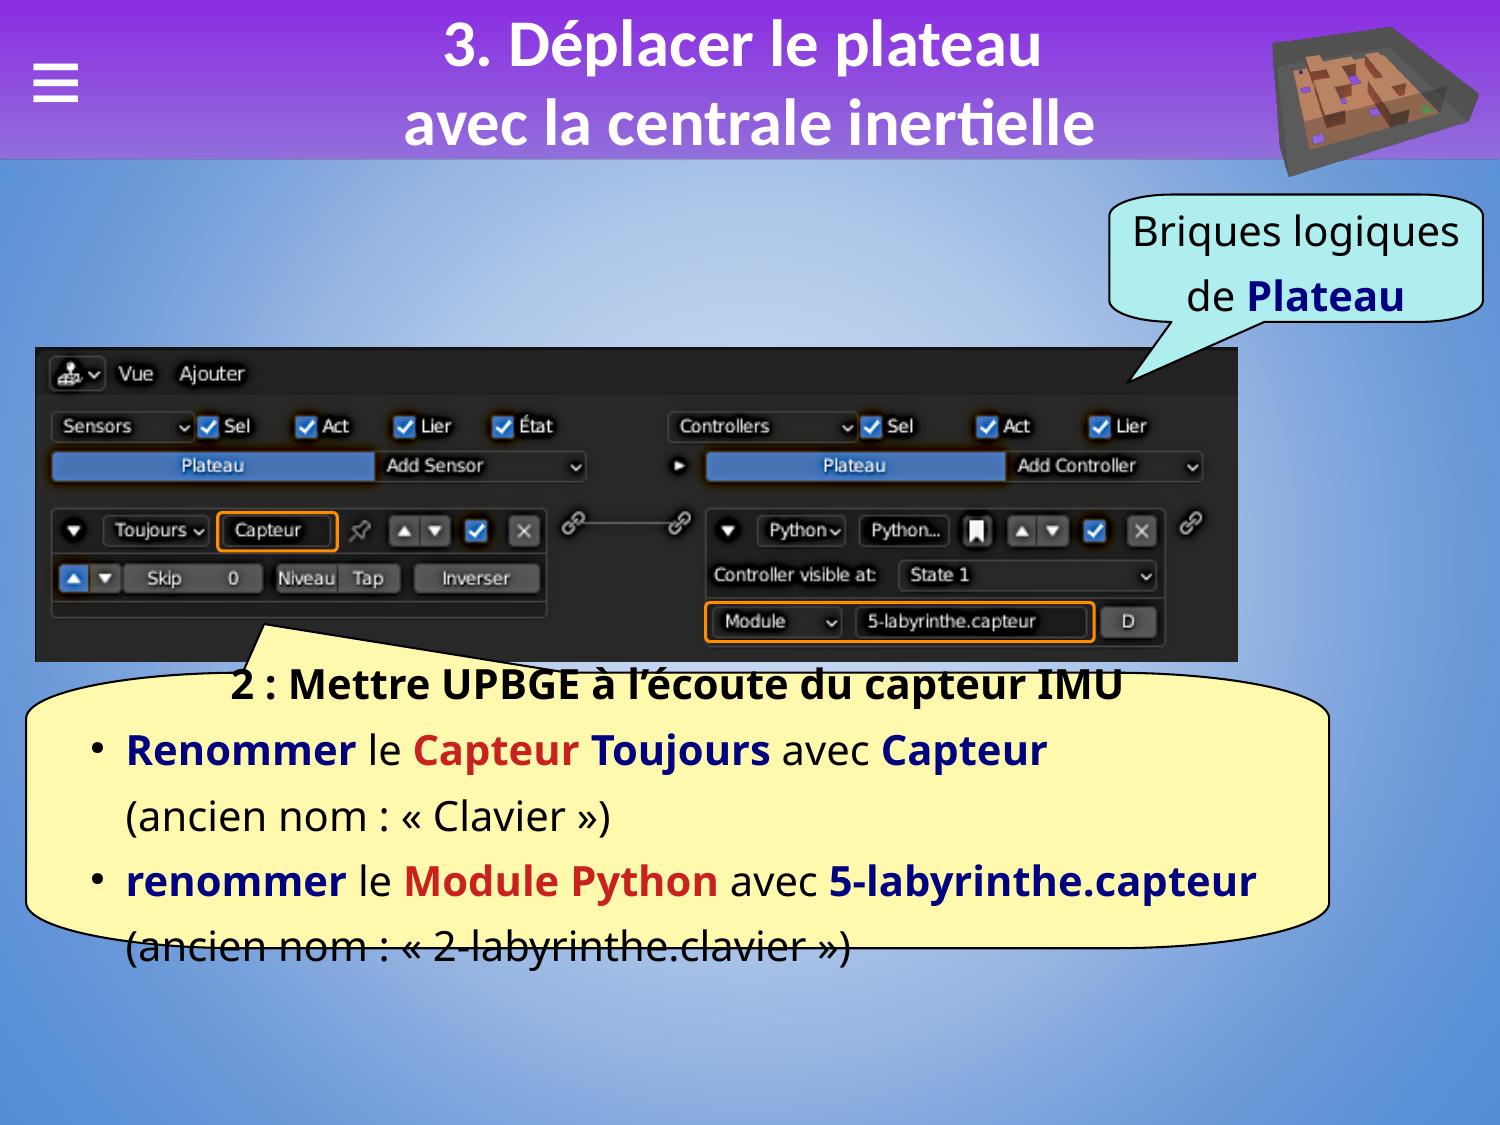

3. Déplacer le plateau
avec la centrale inertielle
≡
Briques logiques
de Plateau
2 : Mettre UPBGE à l’écoute du capteur IMU
Renommer le Capteur Toujours avec Capteur
(ancien nom : « Clavier »)
renommer le Module Python avec 5-labyrinthe.capteur
(ancien nom : « 2-labyrinthe.clavier »)